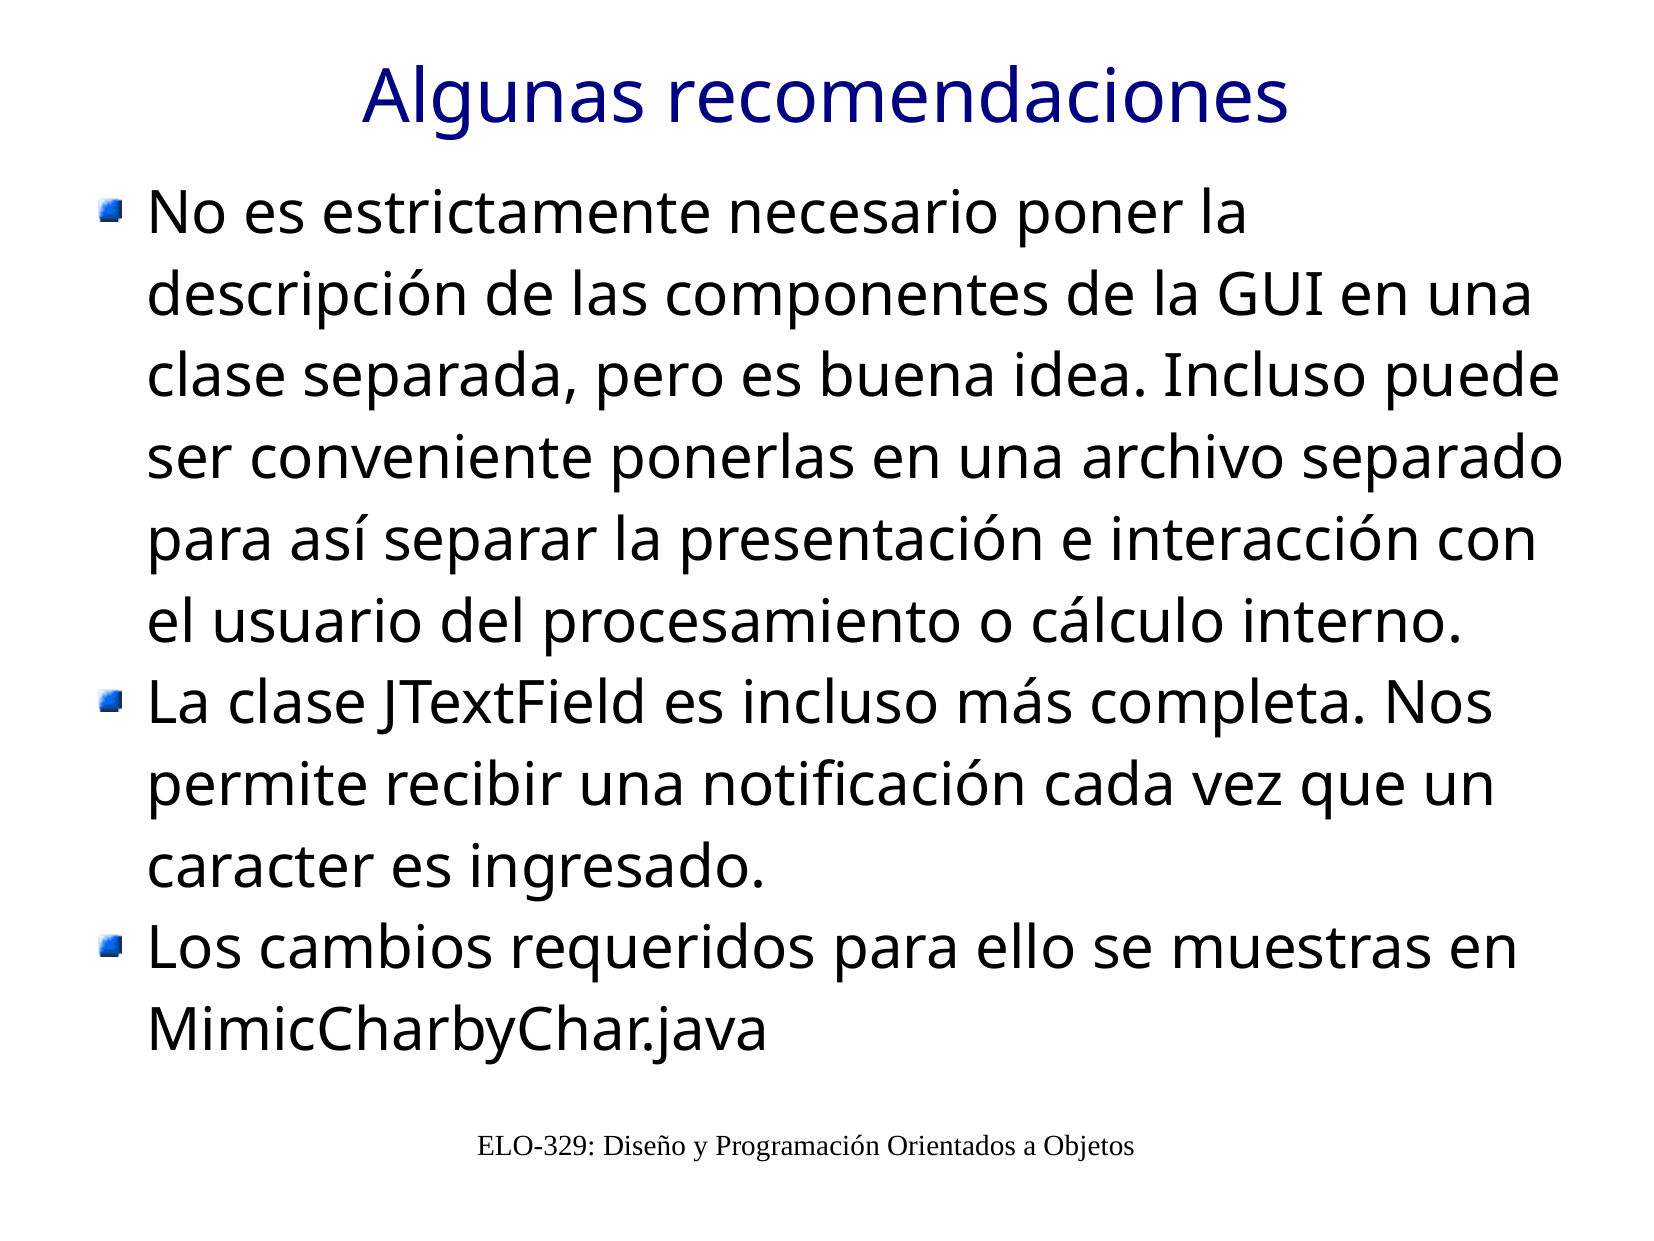

# Algunas recomendaciones
No es estrictamente necesario poner la descripción de las componentes de la GUI en una clase separada, pero es buena idea. Incluso puede ser conveniente ponerlas en una archivo separado para así separar la presentación e interacción con el usuario del procesamiento o cálculo interno.
La clase JTextField es incluso más completa. Nos permite recibir una notificación cada vez que un caracter es ingresado.
Los cambios requeridos para ello se muestras en MimicCharbyChar.java